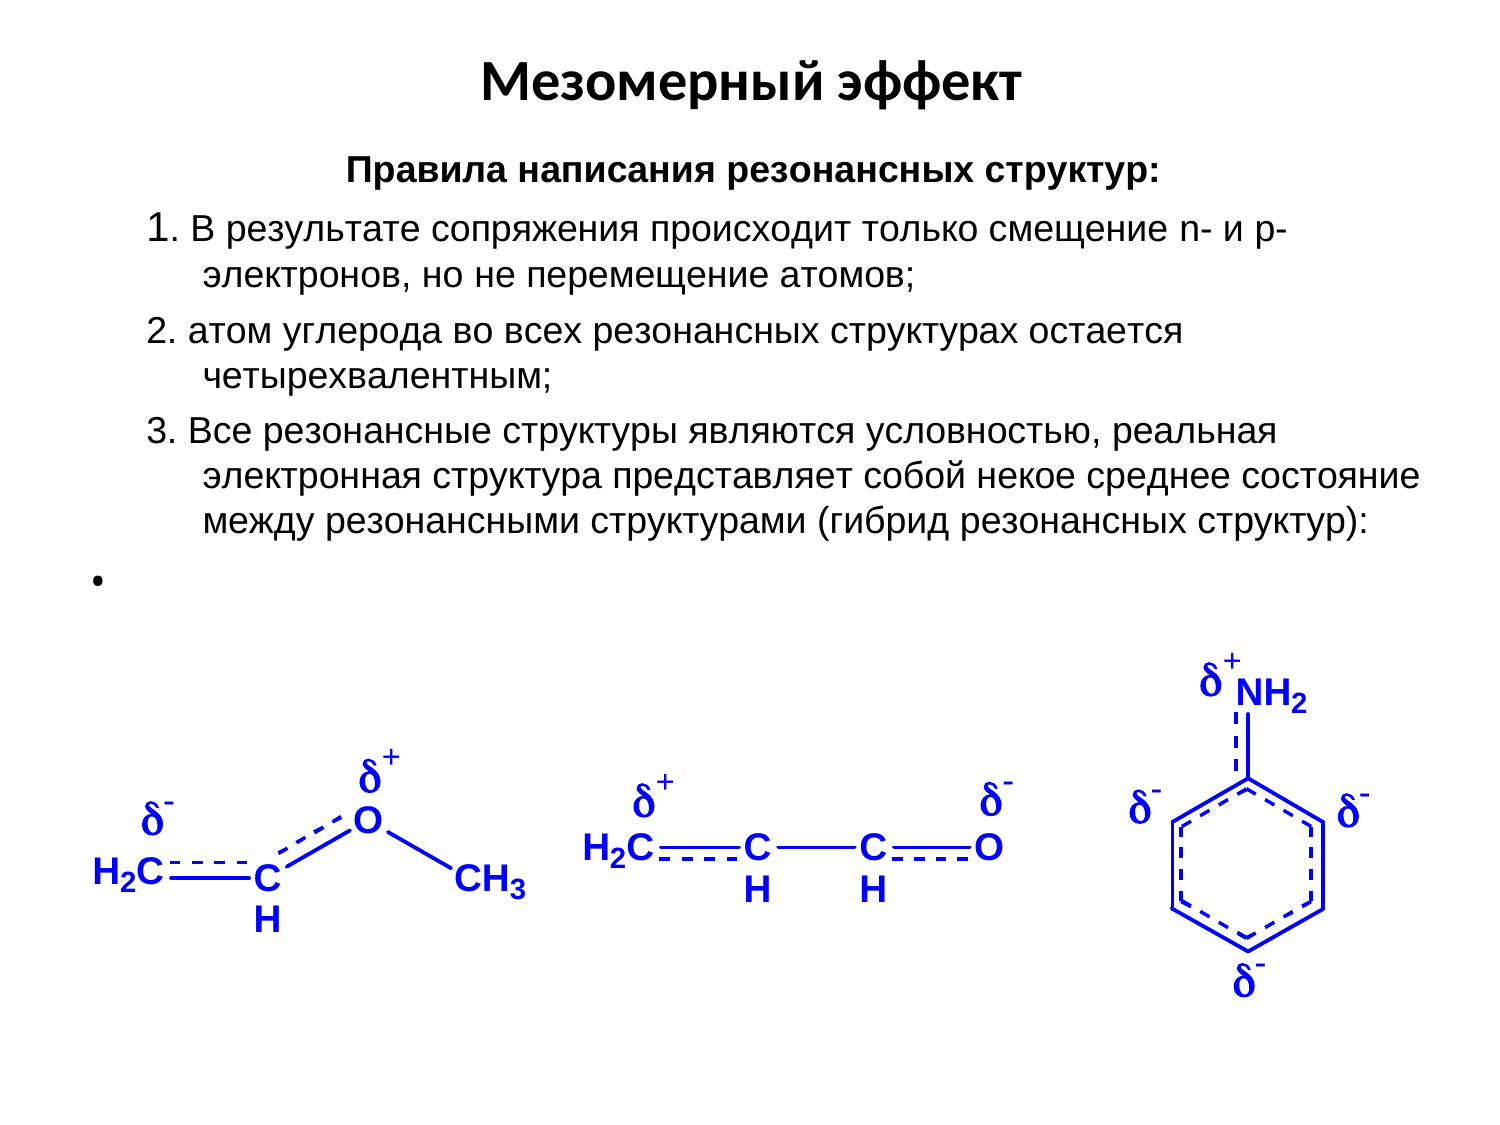

# Мезомерный эффект
 Правила написания резонансных структур:
1. В результате сопряжения происходит только смещение n- и p-электронов, но не перемещение атомов;
2. атом углерода во всех резонансных структурах остается четырехвалентным;
3. Все резонансные структуры являются условностью, реальная электронная структура представляет собой некое среднее состояние между резонансными структурами (гибрид резонансных структур):